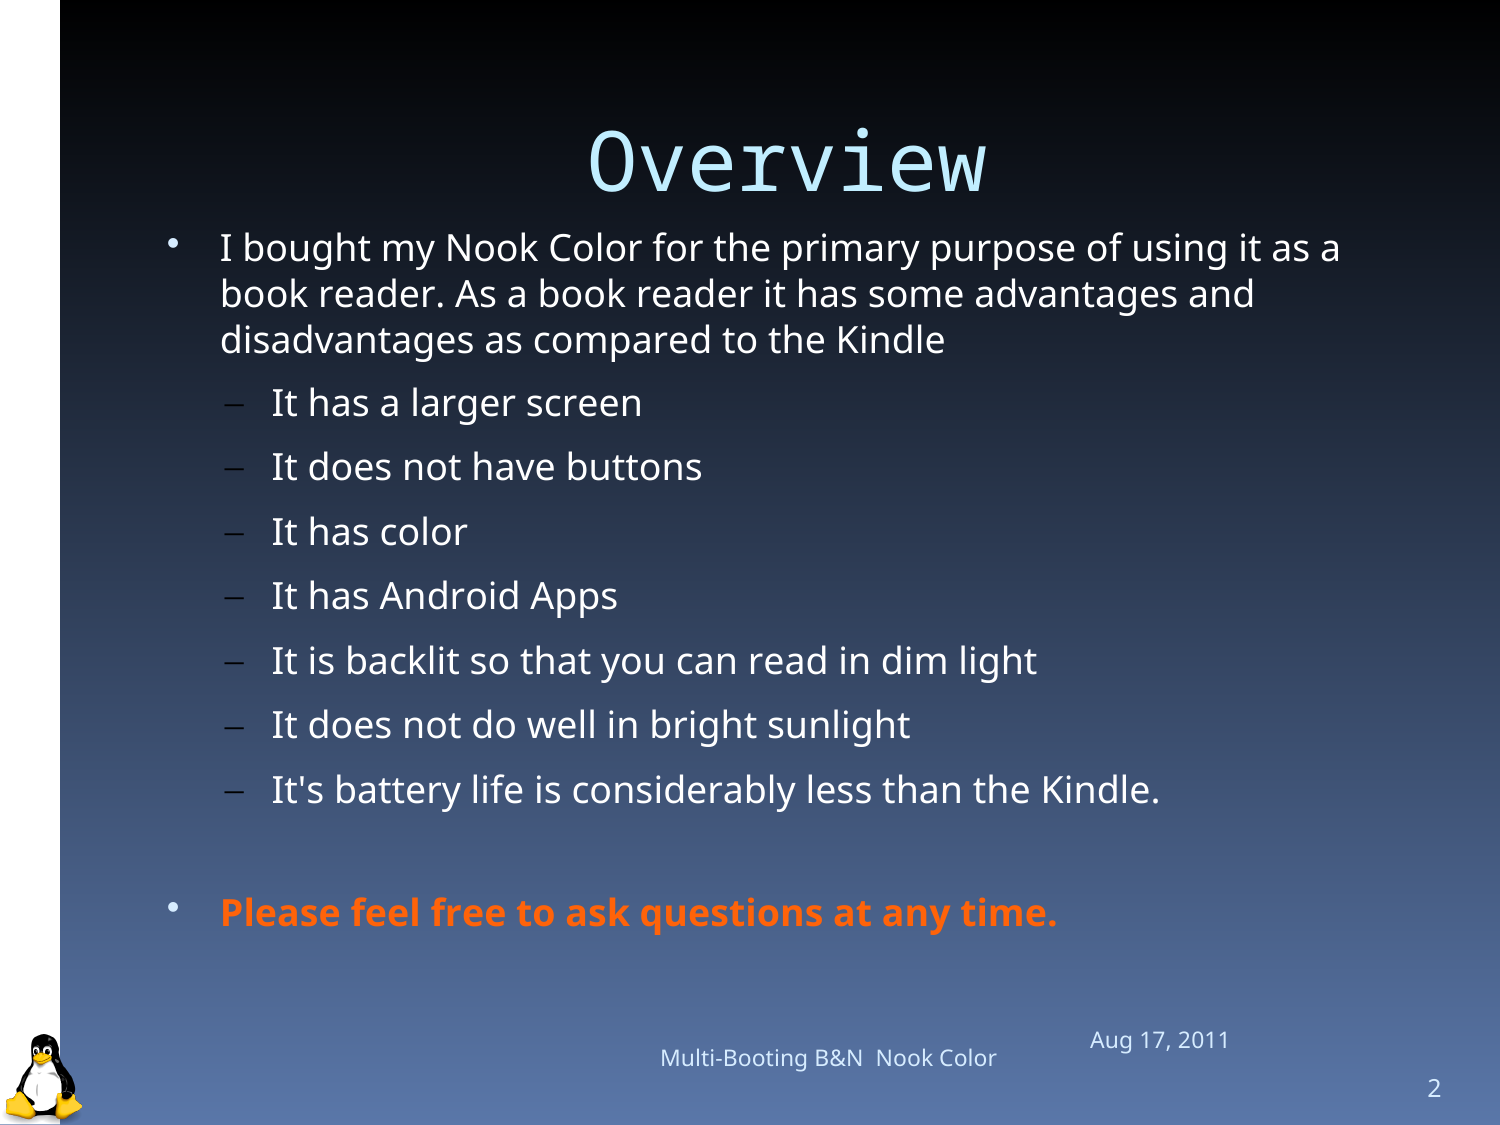

# Overview
I bought my Nook Color for the primary purpose of using it as a book reader. As a book reader it has some advantages and disadvantages as compared to the Kindle
It has a larger screen
It does not have buttons
It has color
It has Android Apps
It is backlit so that you can read in dim light
It does not do well in bright sunlight
It's battery life is considerably less than the Kindle.
Please feel free to ask questions at any time.
Feb 20, 2009
2